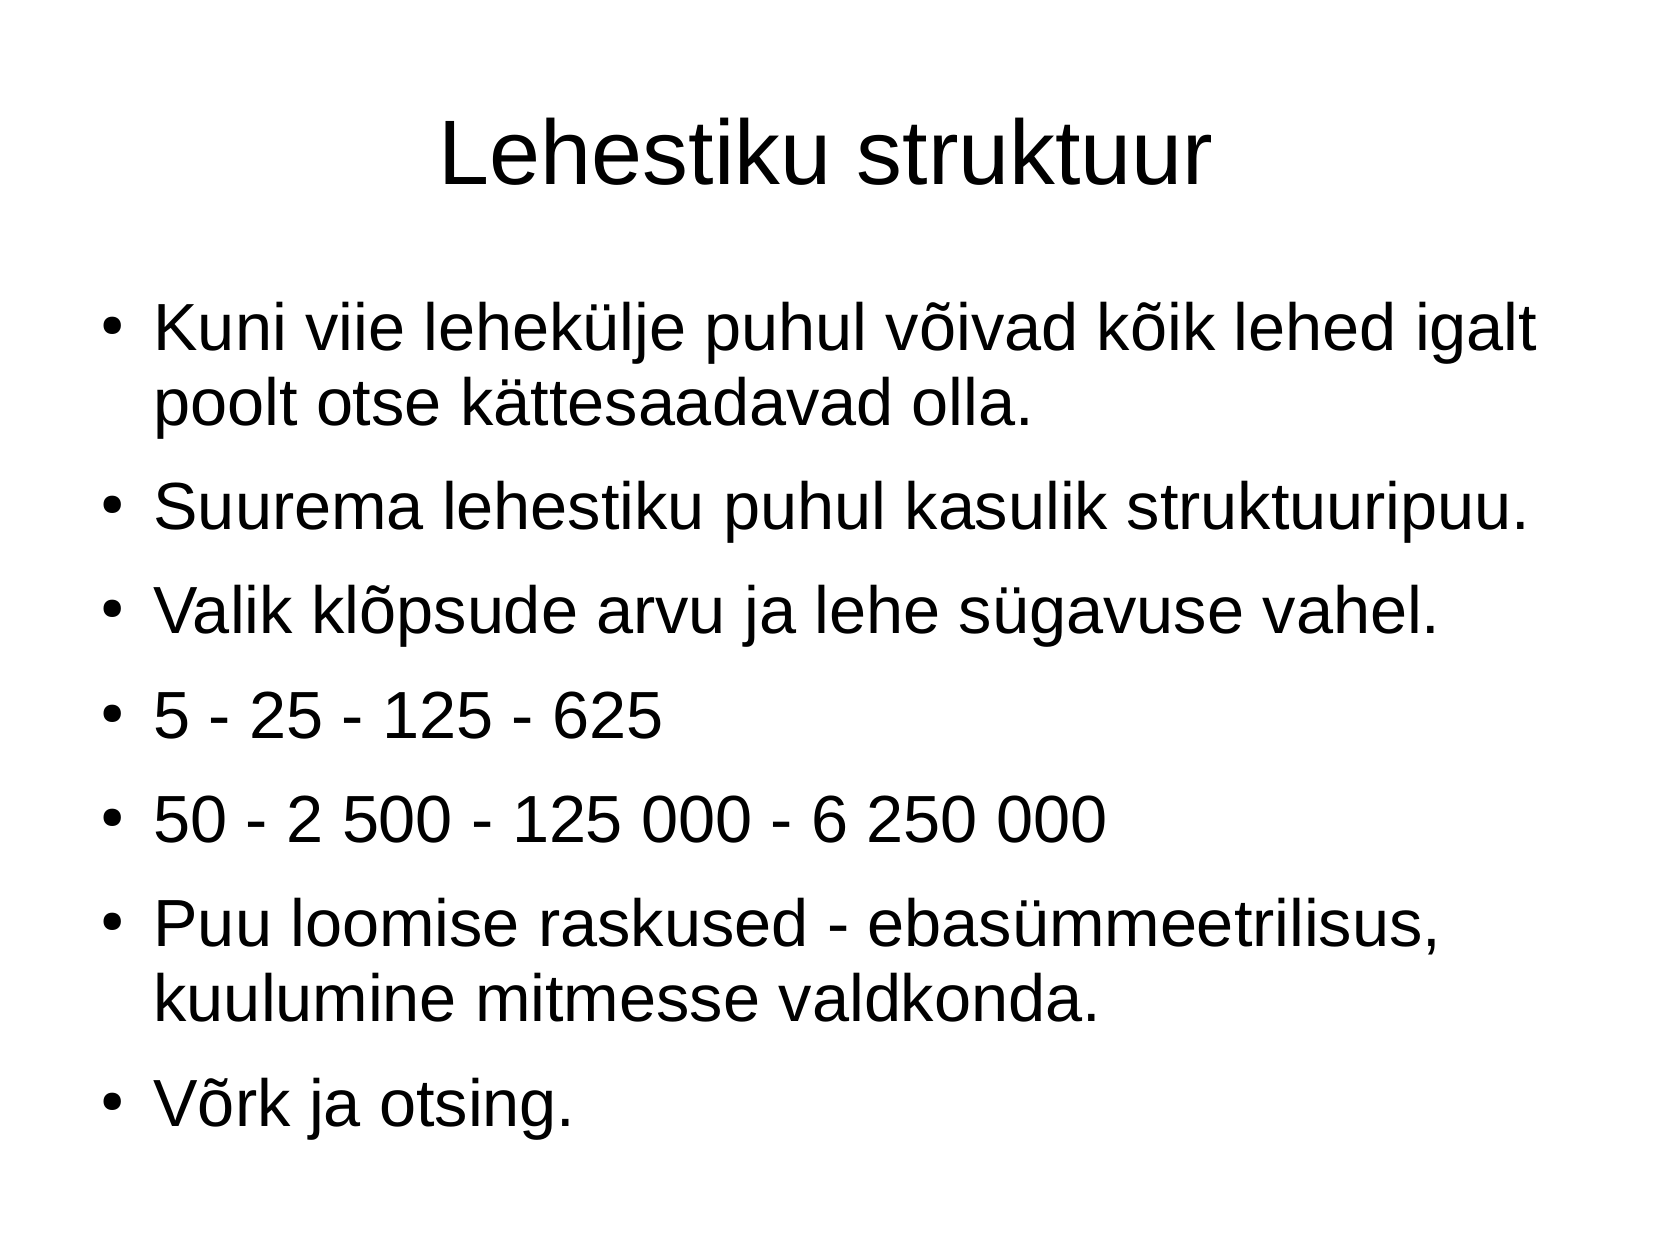

# Lehestiku struktuur
Kuni viie lehekülje puhul võivad kõik lehed igalt poolt otse kättesaadavad olla.
Suurema lehestiku puhul kasulik struktuuripuu.
Valik klõpsude arvu ja lehe sügavuse vahel.
5 - 25 - 125 - 625
50 - 2 500 - 125 000 - 6 250 000
Puu loomise raskused - ebasümmeetrilisus, kuulumine mitmesse valdkonda.
Võrk ja otsing.